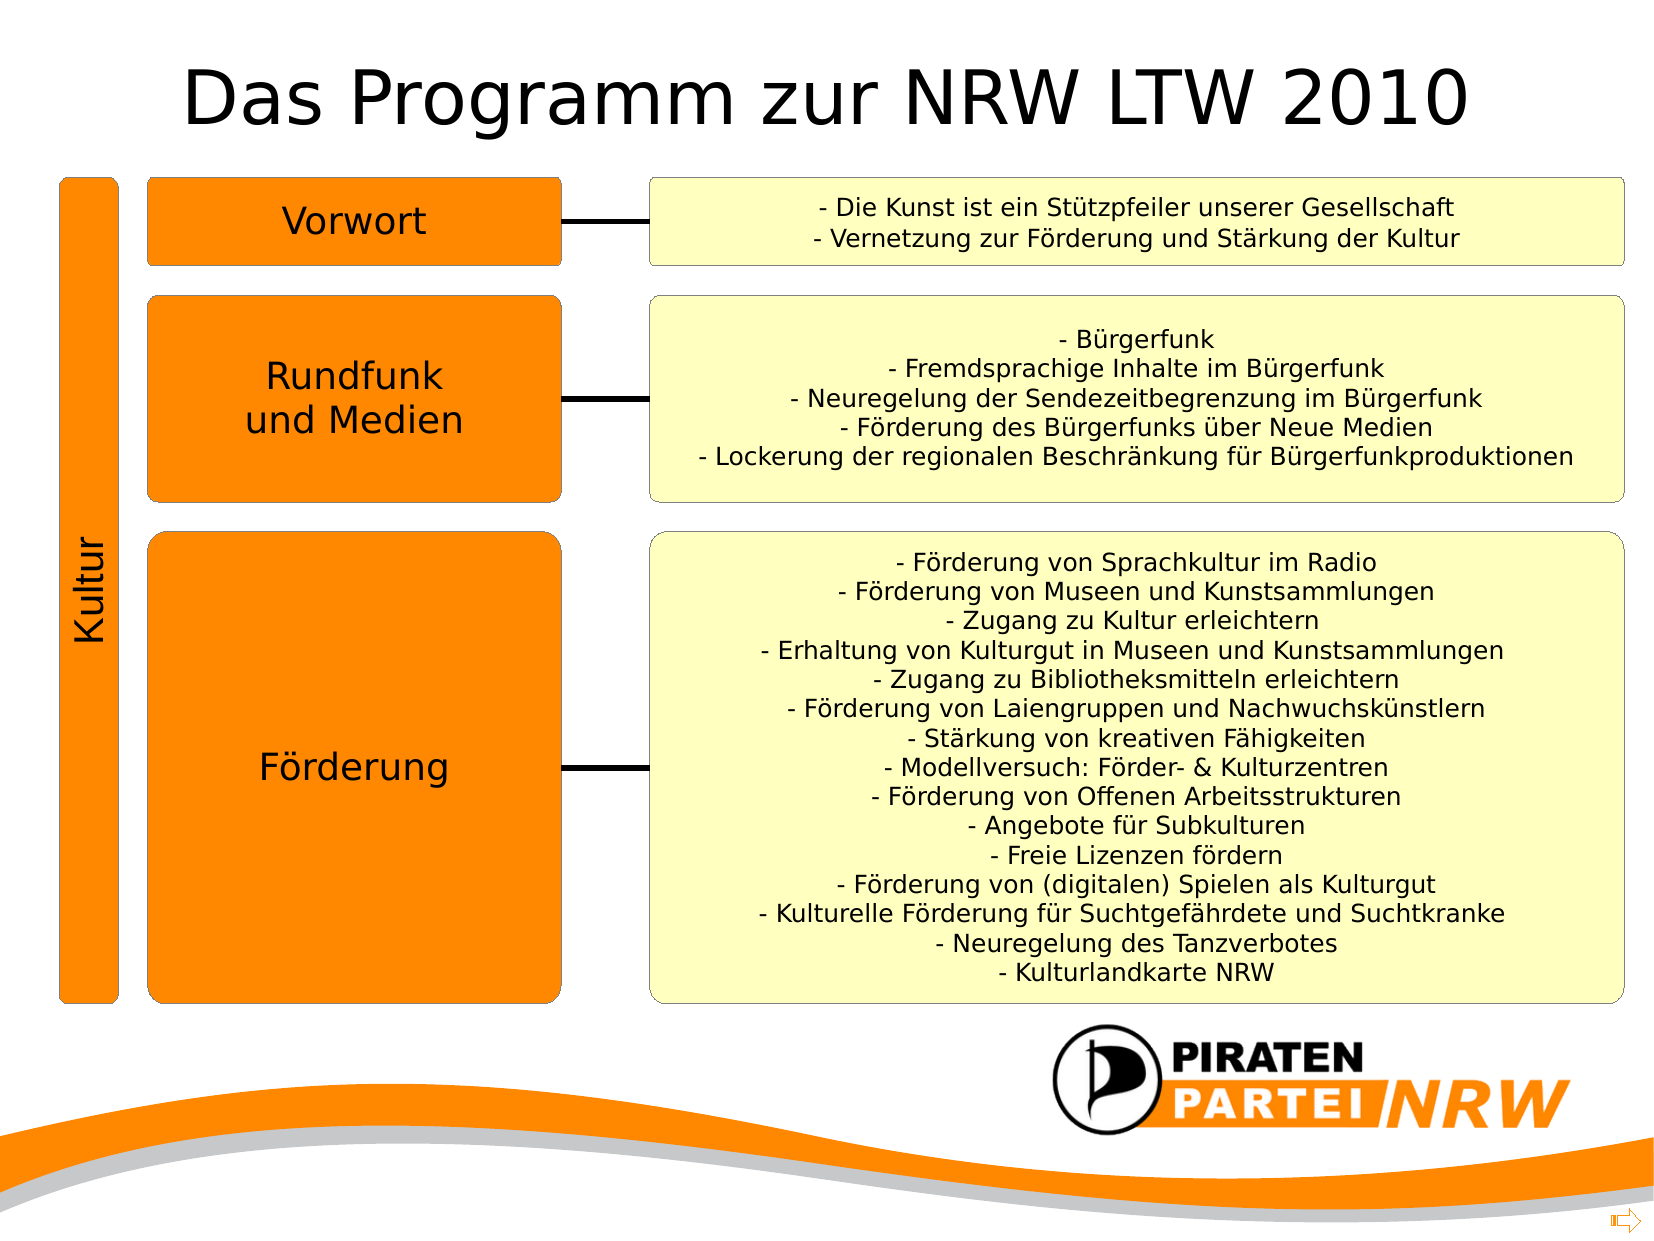

# Das Programm zur NRW LTW 2010
Vorwort
- ﻿Die Kunst ist ein Stützpfeiler unserer Gesellschaft
- Vernetzung zur Förderung und Stärkung der Kultur
Rundfunk
und Medien
- Bürgerfunk
- Fremdsprachige Inhalte im Bürgerfunk
- Neuregelung der Sendezeitbegrenzung im Bürgerfunk
- Förderung des Bürgerfunks über Neue Medien
- Lockerung der regionalen Beschränkung für Bürgerfunkproduktionen
Förderung
- Förderung von Sprachkultur im Radio
- Förderung von Museen und Kunstsammlungen
- Zugang zu Kultur erleichtern
- Erhaltung von Kulturgut in Museen und Kunstsammlungen
- Zugang zu Bibliotheksmitteln erleichtern
- Förderung von Laiengruppen und Nachwuchskünstlern
- Stärkung von kreativen Fähigkeiten
- Modellversuch: Förder- & Kulturzentren
- Förderung von Offenen Arbeitsstrukturen
- Angebote für Subkulturen
- Freie Lizenzen fördern
- Förderung von (digitalen) Spielen als Kulturgut
- Kulturelle Förderung für Suchtgefährdete und Suchtkranke
- Neuregelung des Tanzverbotes
- Kulturlandkarte NRW
Kultur